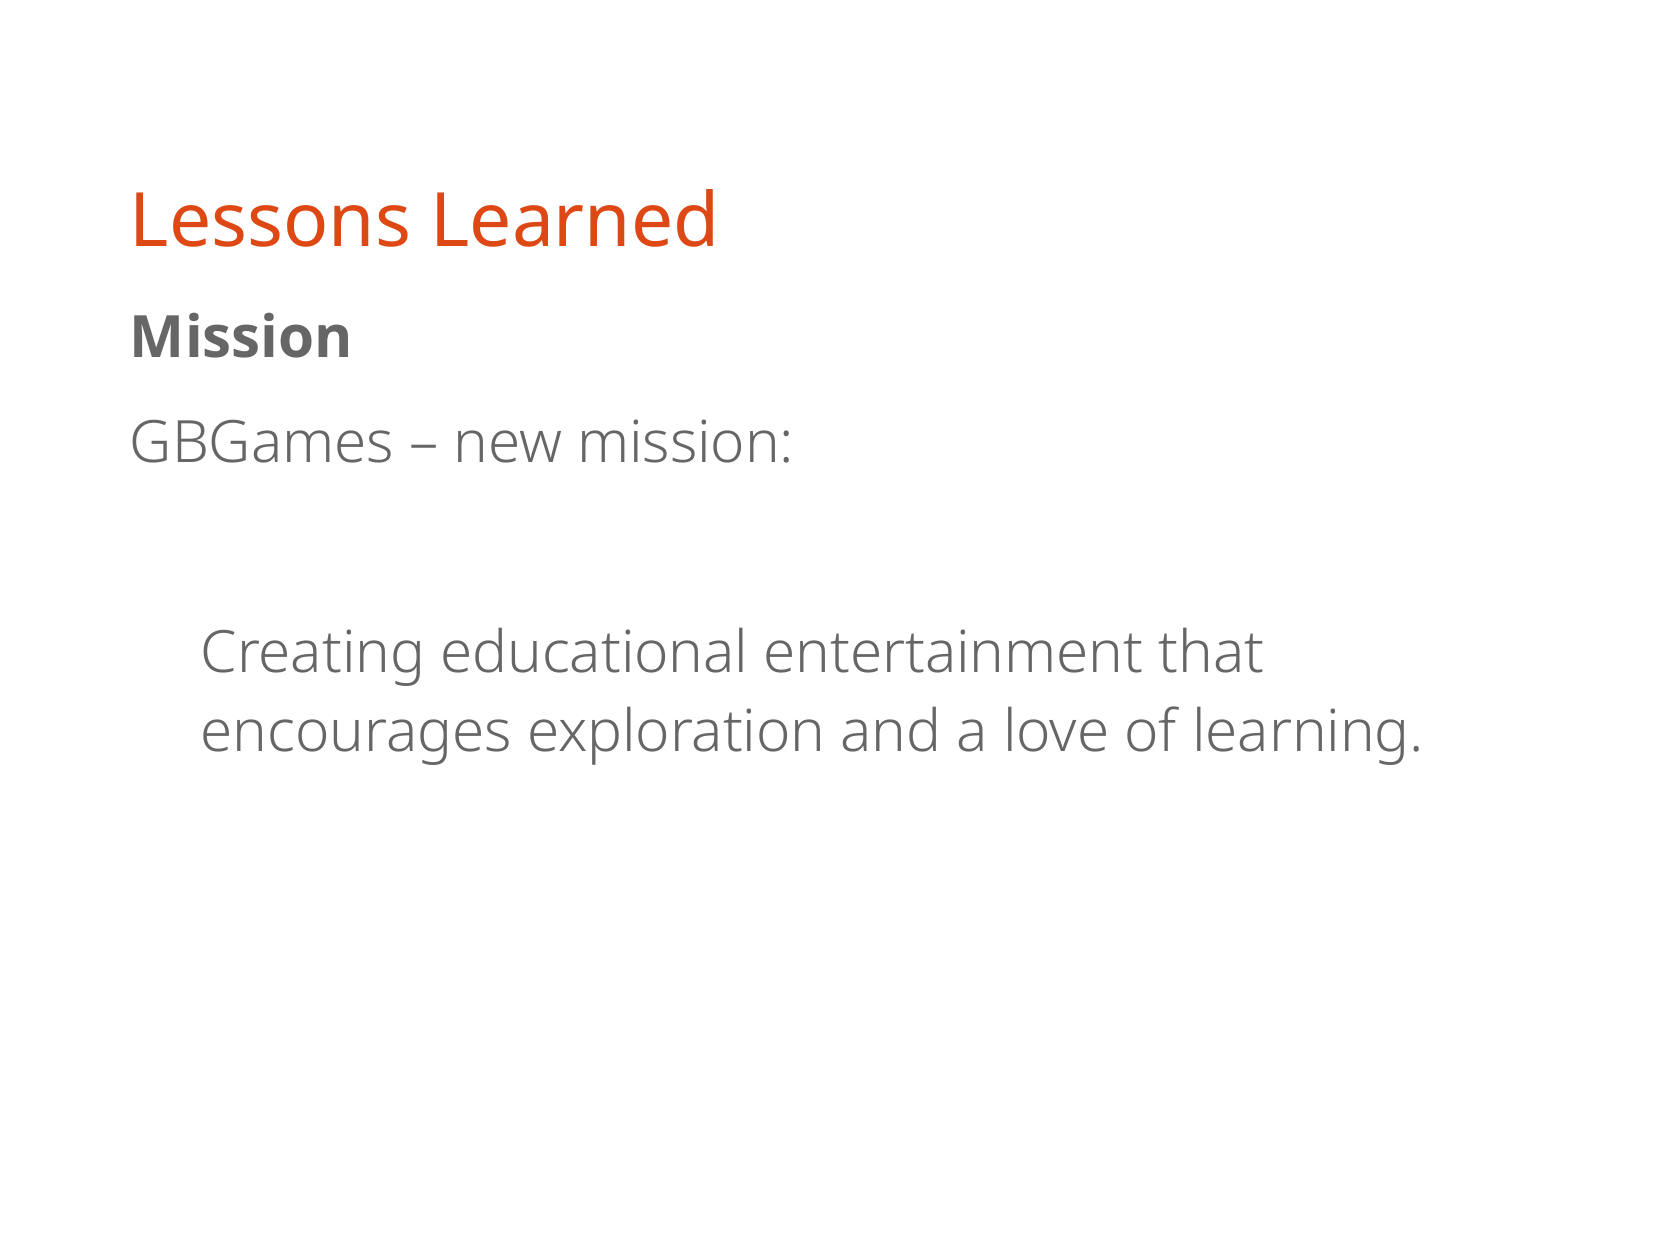

# Lessons Learned
Mission
GBGames – new mission:
Creating educational entertainment that encourages exploration and a love of learning.